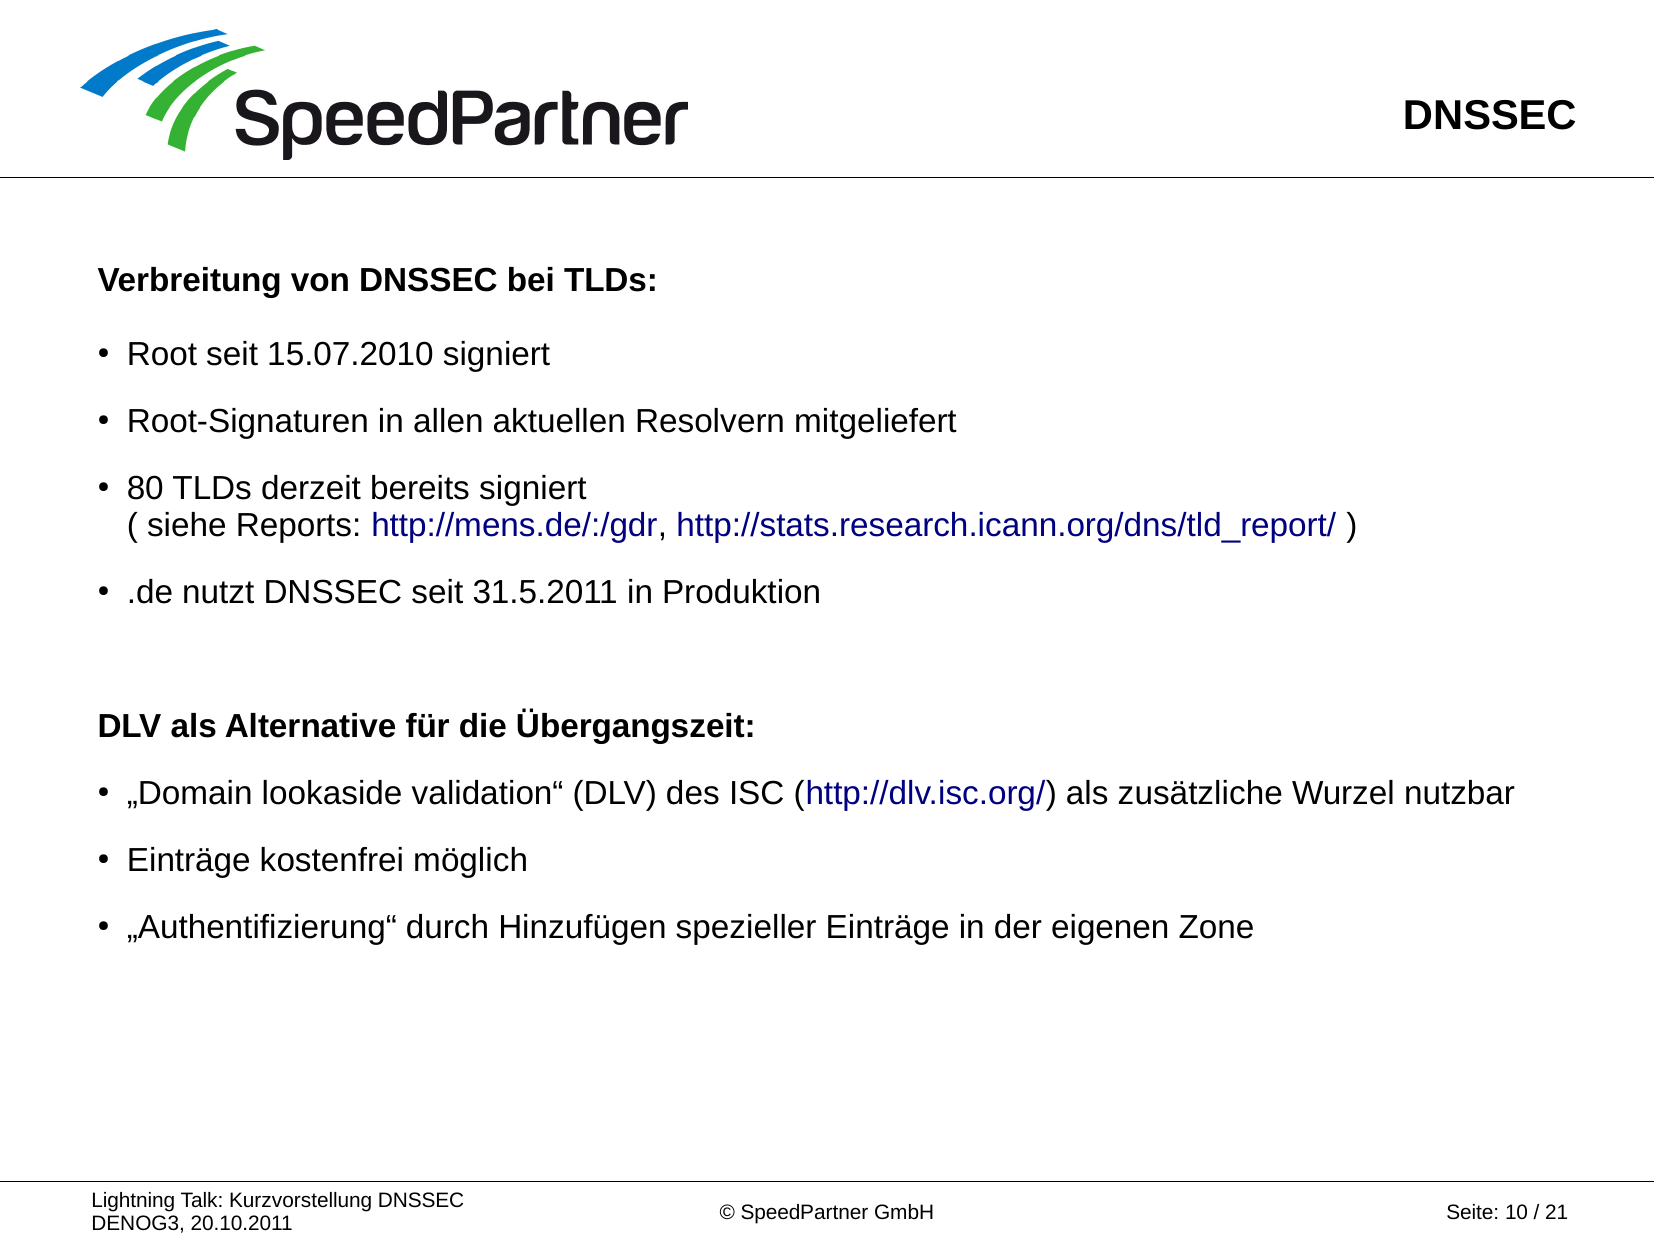

# DNSSEC
Verbreitung von DNSSEC bei TLDs:
Root seit 15.07.2010 signiert
Root-Signaturen in allen aktuellen Resolvern mitgeliefert
80 TLDs derzeit bereits signiert
( siehe Reports: http://mens.de/:/gdr, http://stats.research.icann.org/dns/tld_report/ )
.de nutzt DNSSEC seit 31.5.2011 in Produktion
DLV als Alternative für die Übergangszeit:
„Domain lookaside validation“ (DLV) des ISC (http://dlv.isc.org/) als zusätzliche Wurzel nutzbar
Einträge kostenfrei möglich
„Authentifizierung“ durch Hinzufügen spezieller Einträge in der eigenen Zone